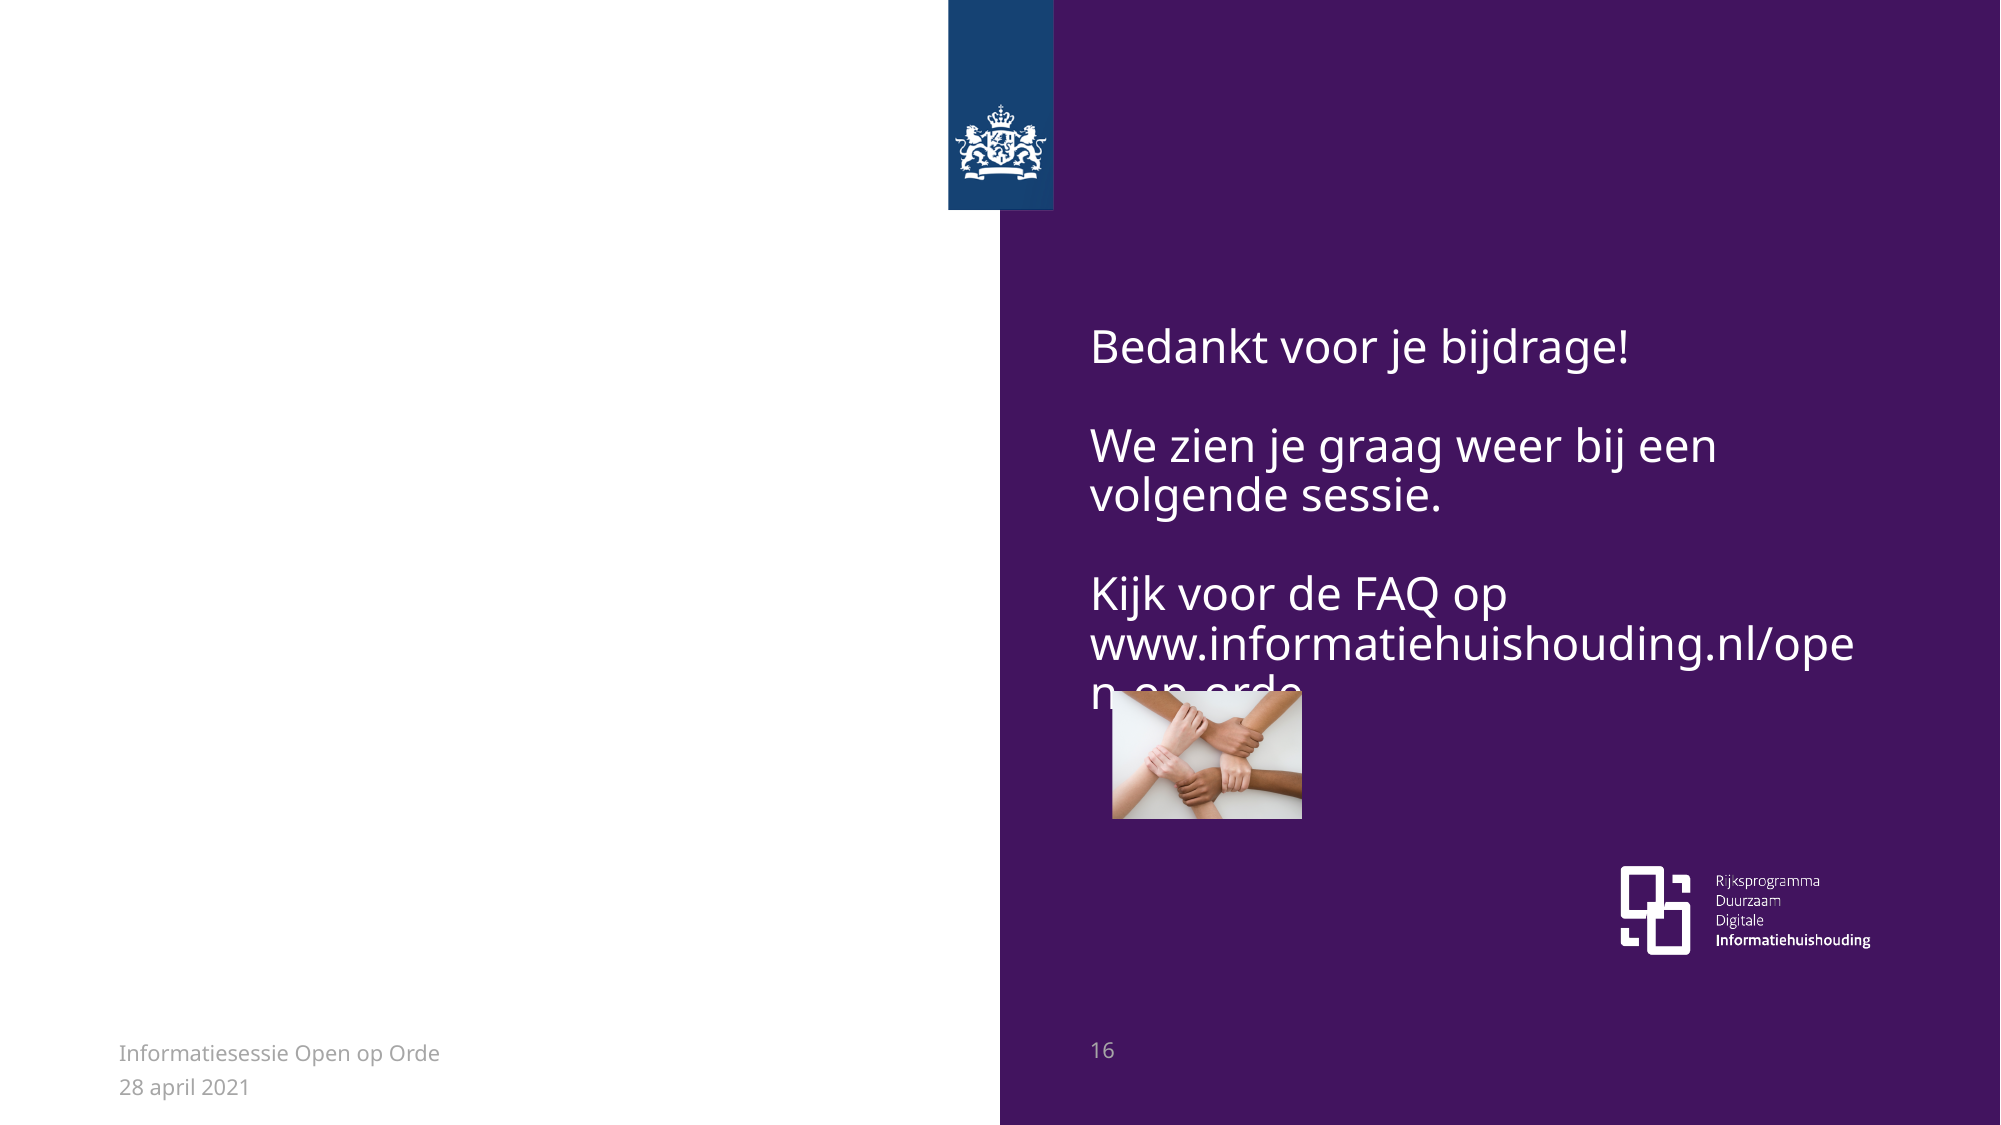

# Bedankt voor je bijdrage! We zien je graag weer bij een volgende sessie. Kijk voor de FAQ op www.informatiehuishouding.nl/open-op-orde
Informatiesessie Open op Orde
28 april 2021